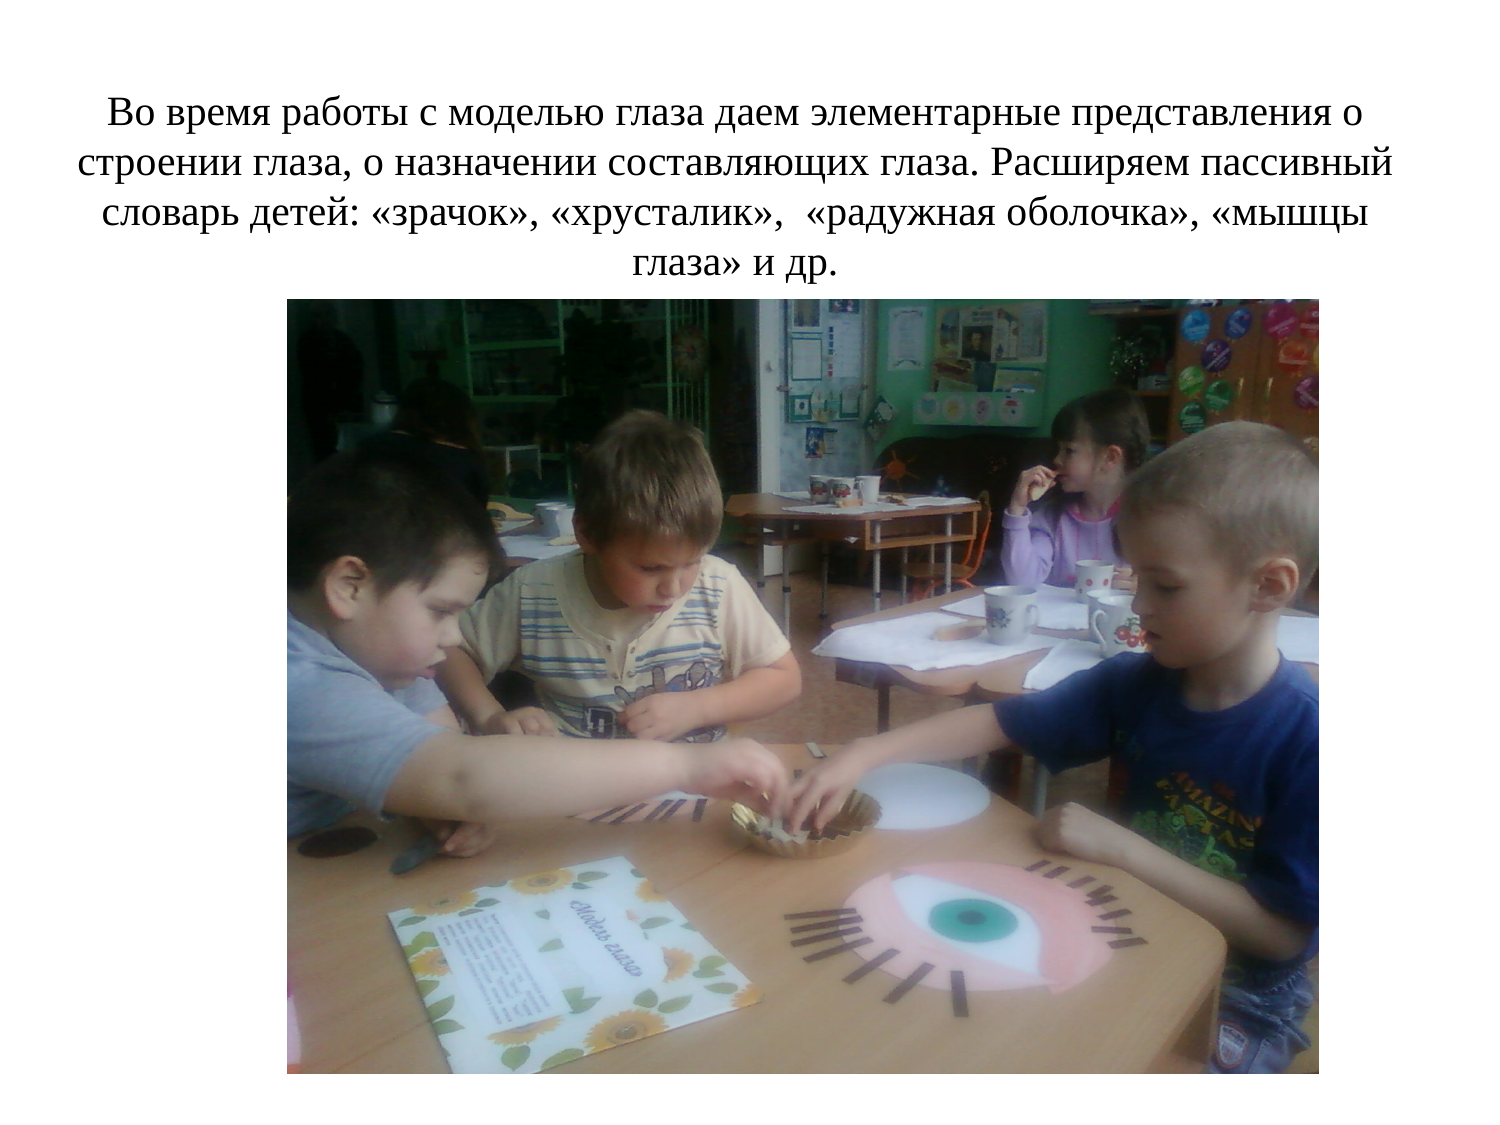

Во время работы с моделью глаза даем элементарные представления о строении глаза, о назначении составляющих глаза. Расширяем пассивный словарь детей: «зрачок», «хрусталик», «радужная оболочка», «мышцы глаза» и др.